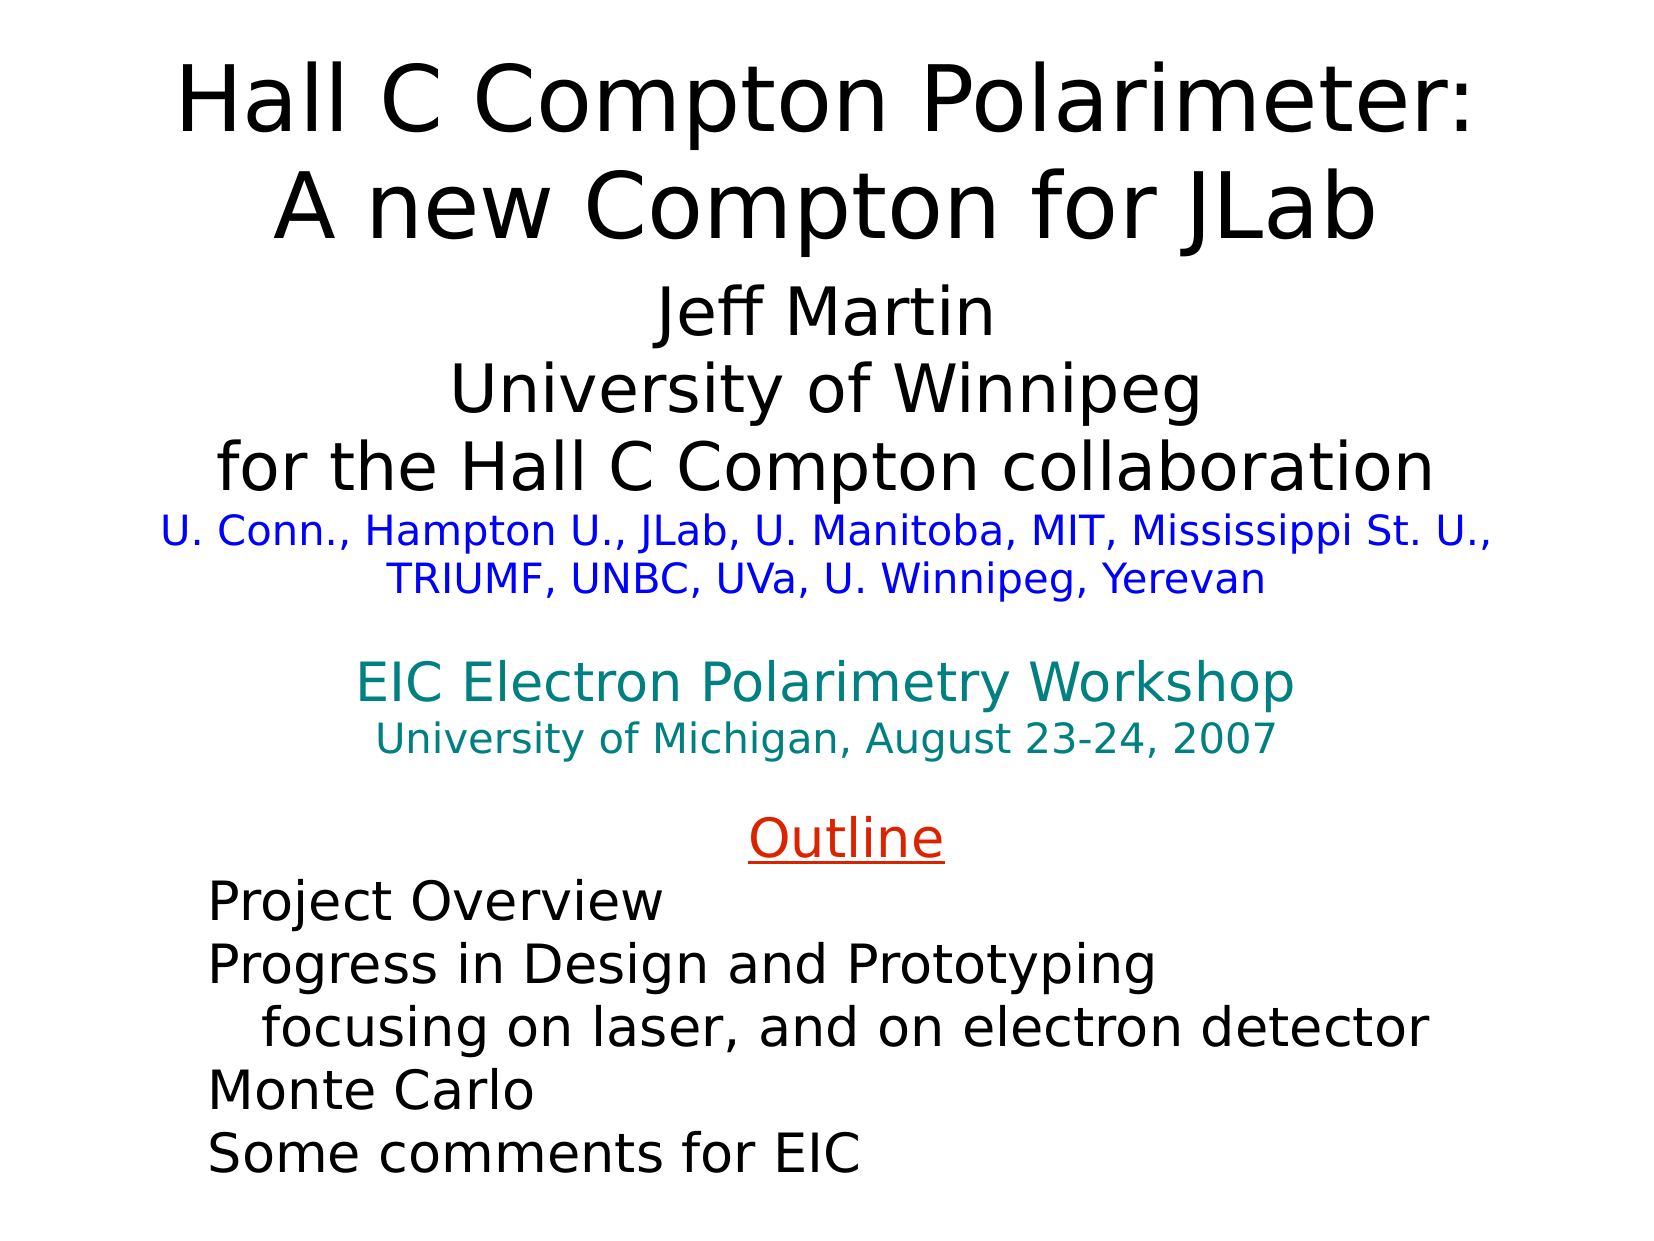

# Hall C Compton Polarimeter: A new Compton for JLab
Jeff Martin
University of Winnipeg
for the Hall C Compton collaboration
U. Conn., Hampton U., JLab, U. Manitoba, MIT, Mississippi St. U., TRIUMF, UNBC, UVa, U. Winnipeg, Yerevan
EIC Electron Polarimetry Workshop
University of Michigan, August 23-24, 2007
Outline
 Project Overview
 Progress in Design and Prototyping
focusing on laser, and on electron detector
 Monte Carlo
 Some comments for EIC